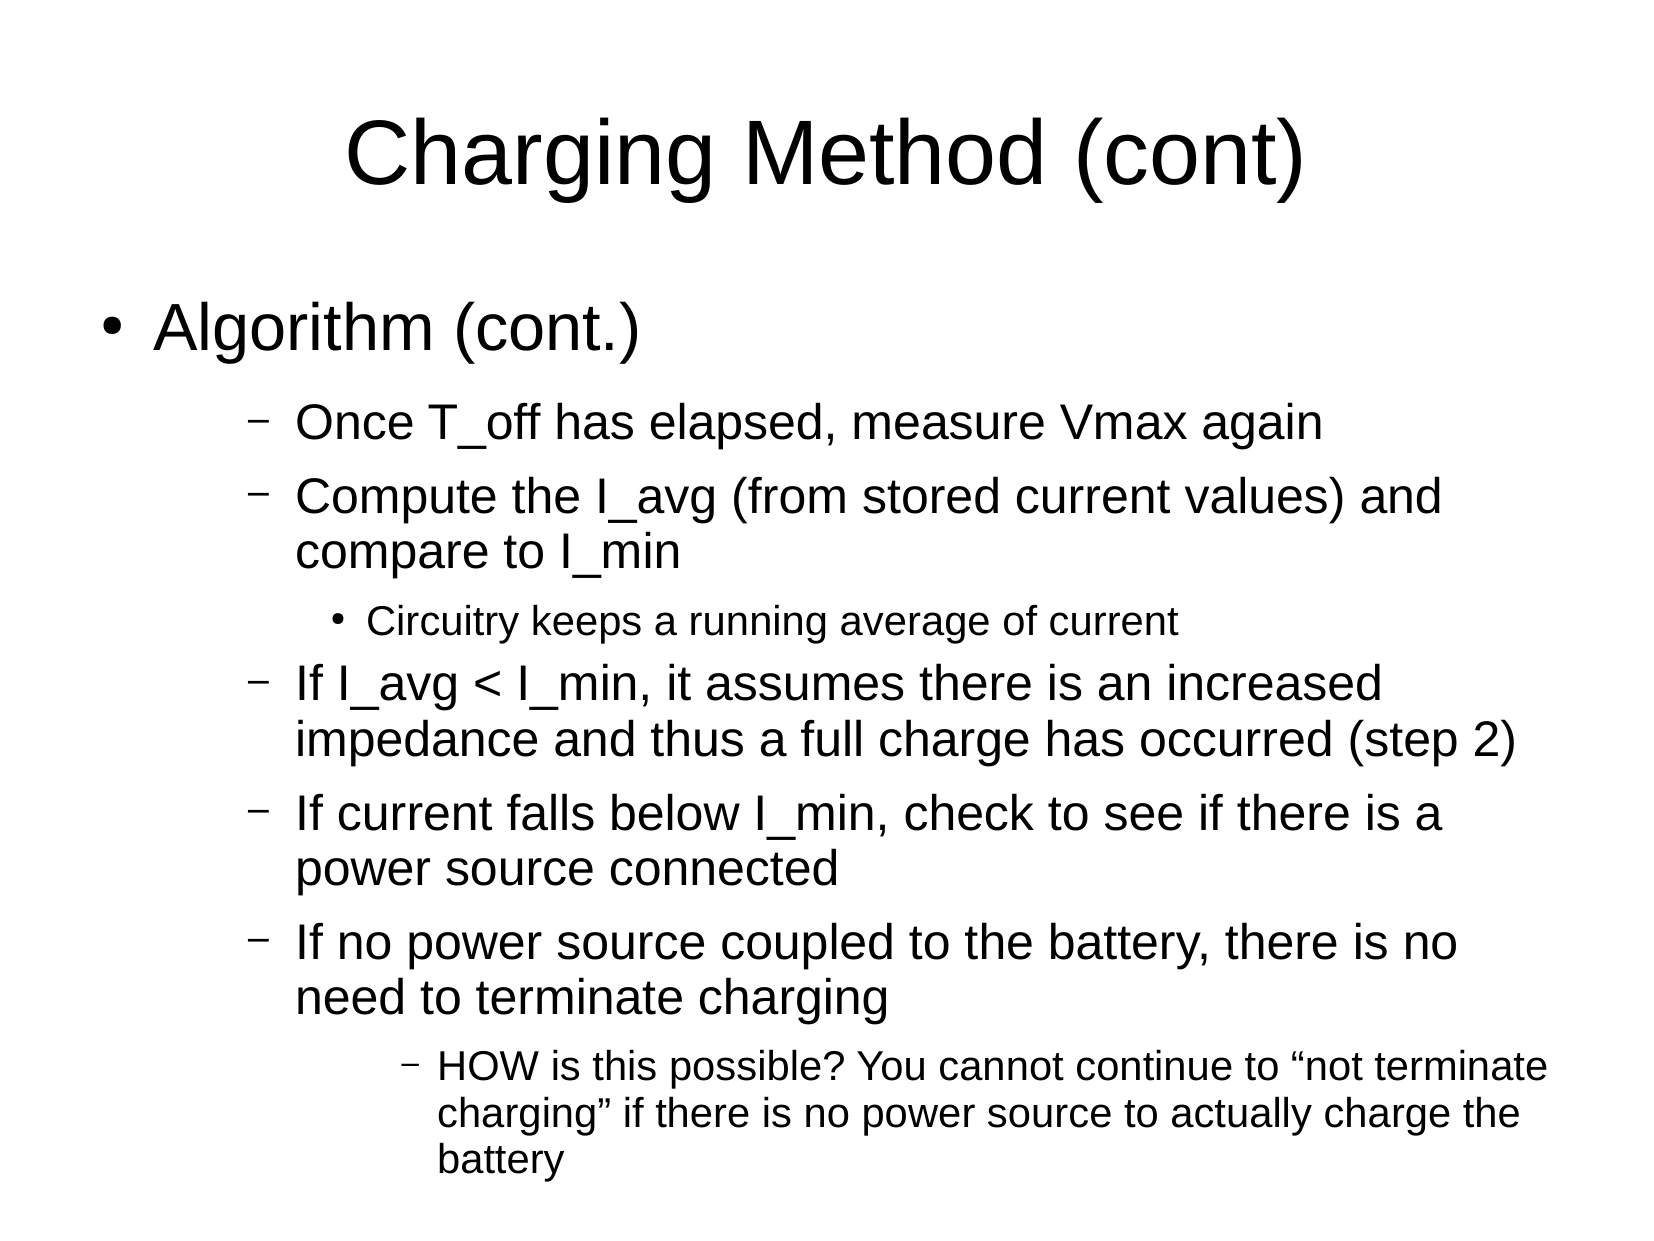

# Charging Method (cont)
Algorithm (cont.)
Once T_off has elapsed, measure Vmax again
Compute the I_avg (from stored current values) and compare to I_min
Circuitry keeps a running average of current
If I_avg < I_min, it assumes there is an increased impedance and thus a full charge has occurred (step 2)
If current falls below I_min, check to see if there is a power source connected
If no power source coupled to the battery, there is no need to terminate charging
HOW is this possible? You cannot continue to “not terminate charging” if there is no power source to actually charge the battery